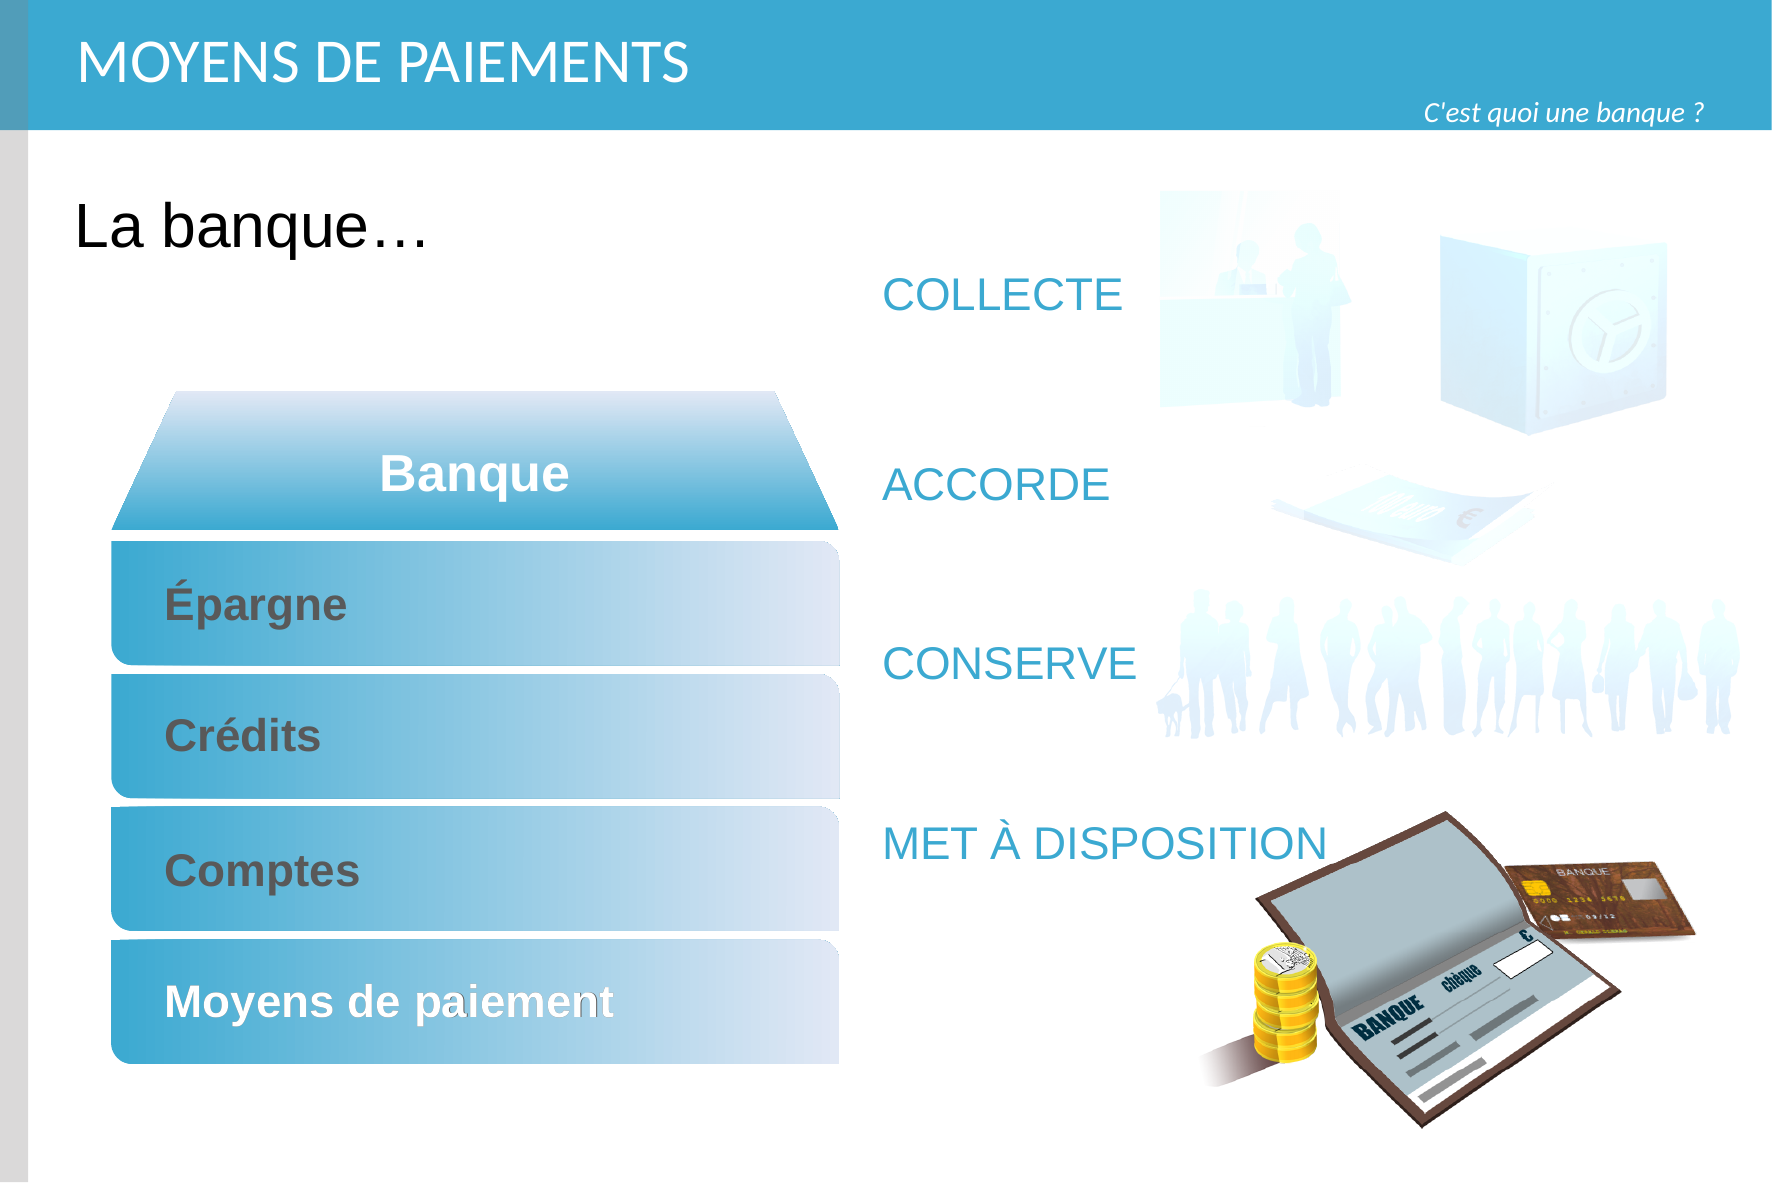

# MOYENS DE PAIEMENTS
La banque…
COLLECTE
Banque
ACCORDE
Épargne
CONSERVE
Crédits
MET À DISPOSITION
Comptes
Moyens de paiement
Moyens de paiement